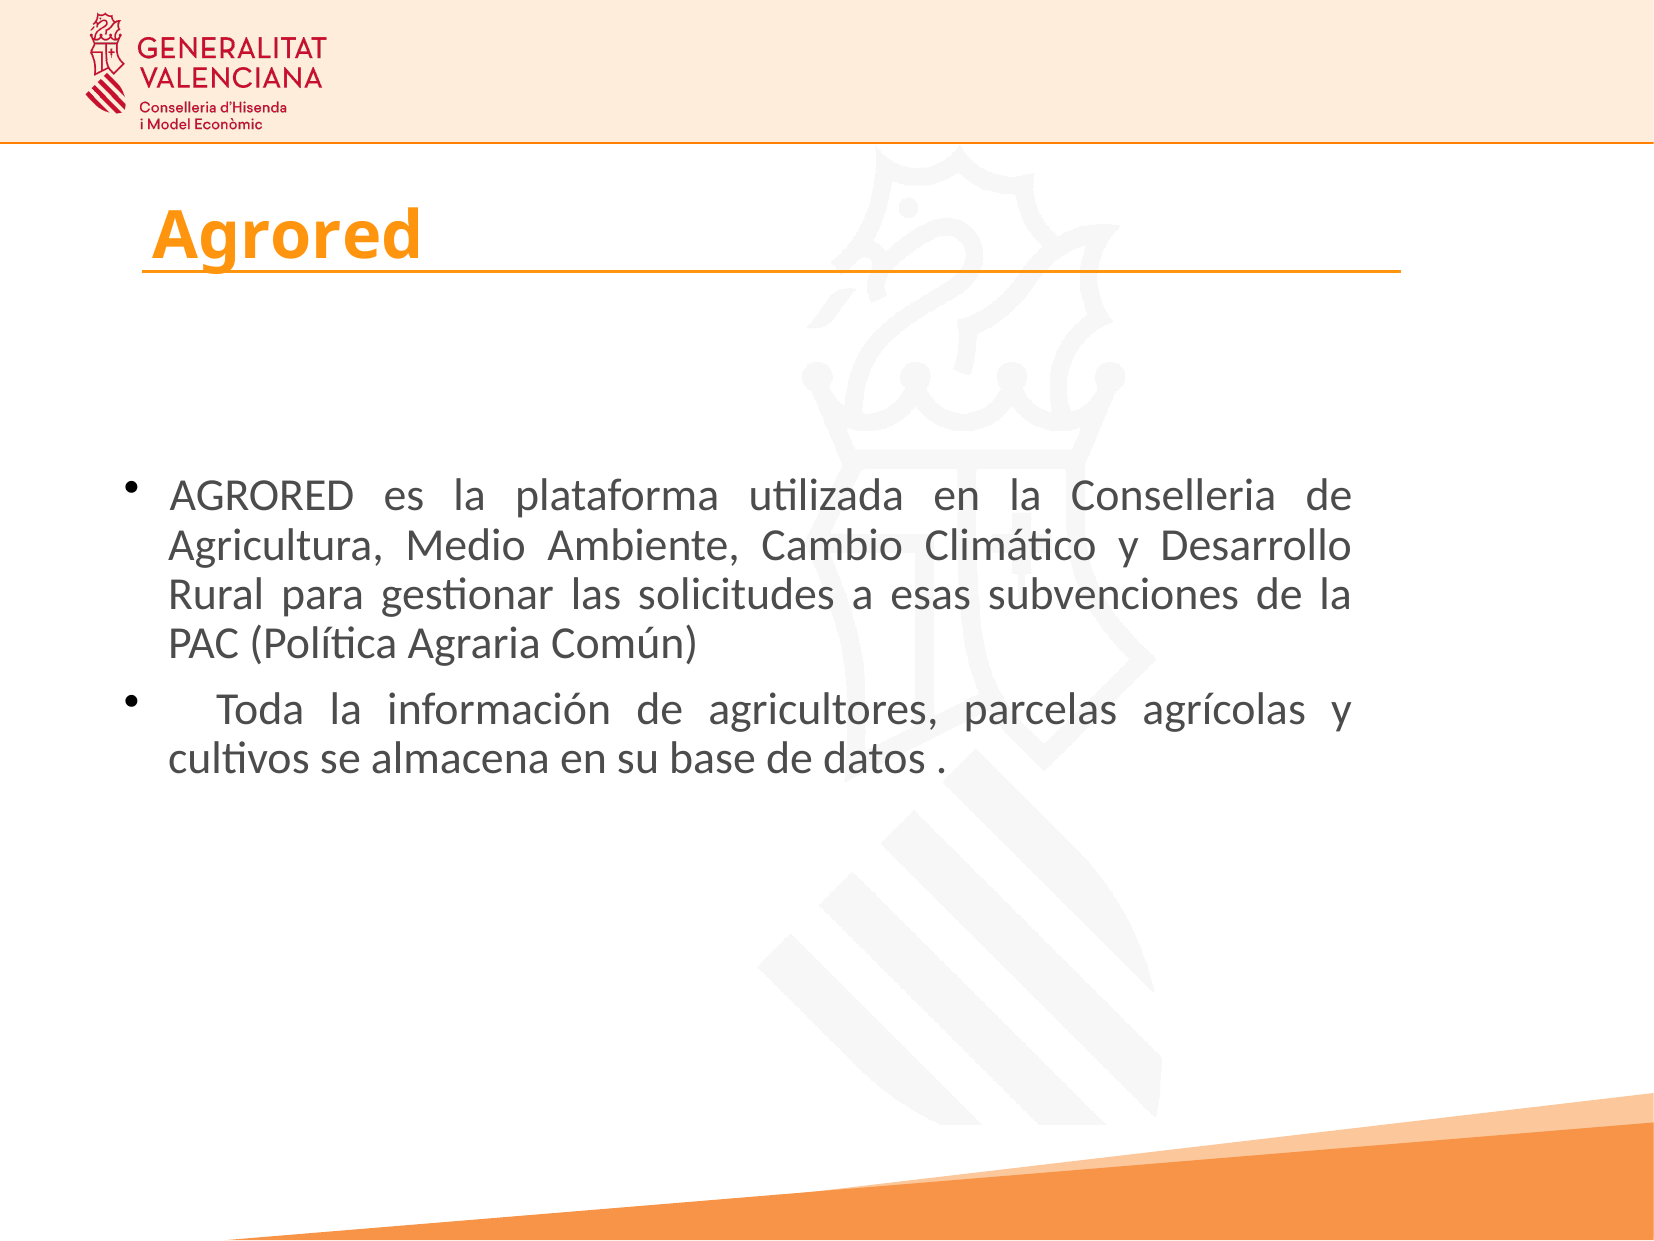

Agrored
# AGRORED es la plataforma utilizada en la Conselleria de Agricultura, Medio Ambiente, Cambio Climático y Desarrollo Rural para gestionar las solicitudes a esas subvenciones de la PAC (Política Agraria Común)
 Toda la información de agricultores, parcelas agrícolas y cultivos se almacena en su base de datos .